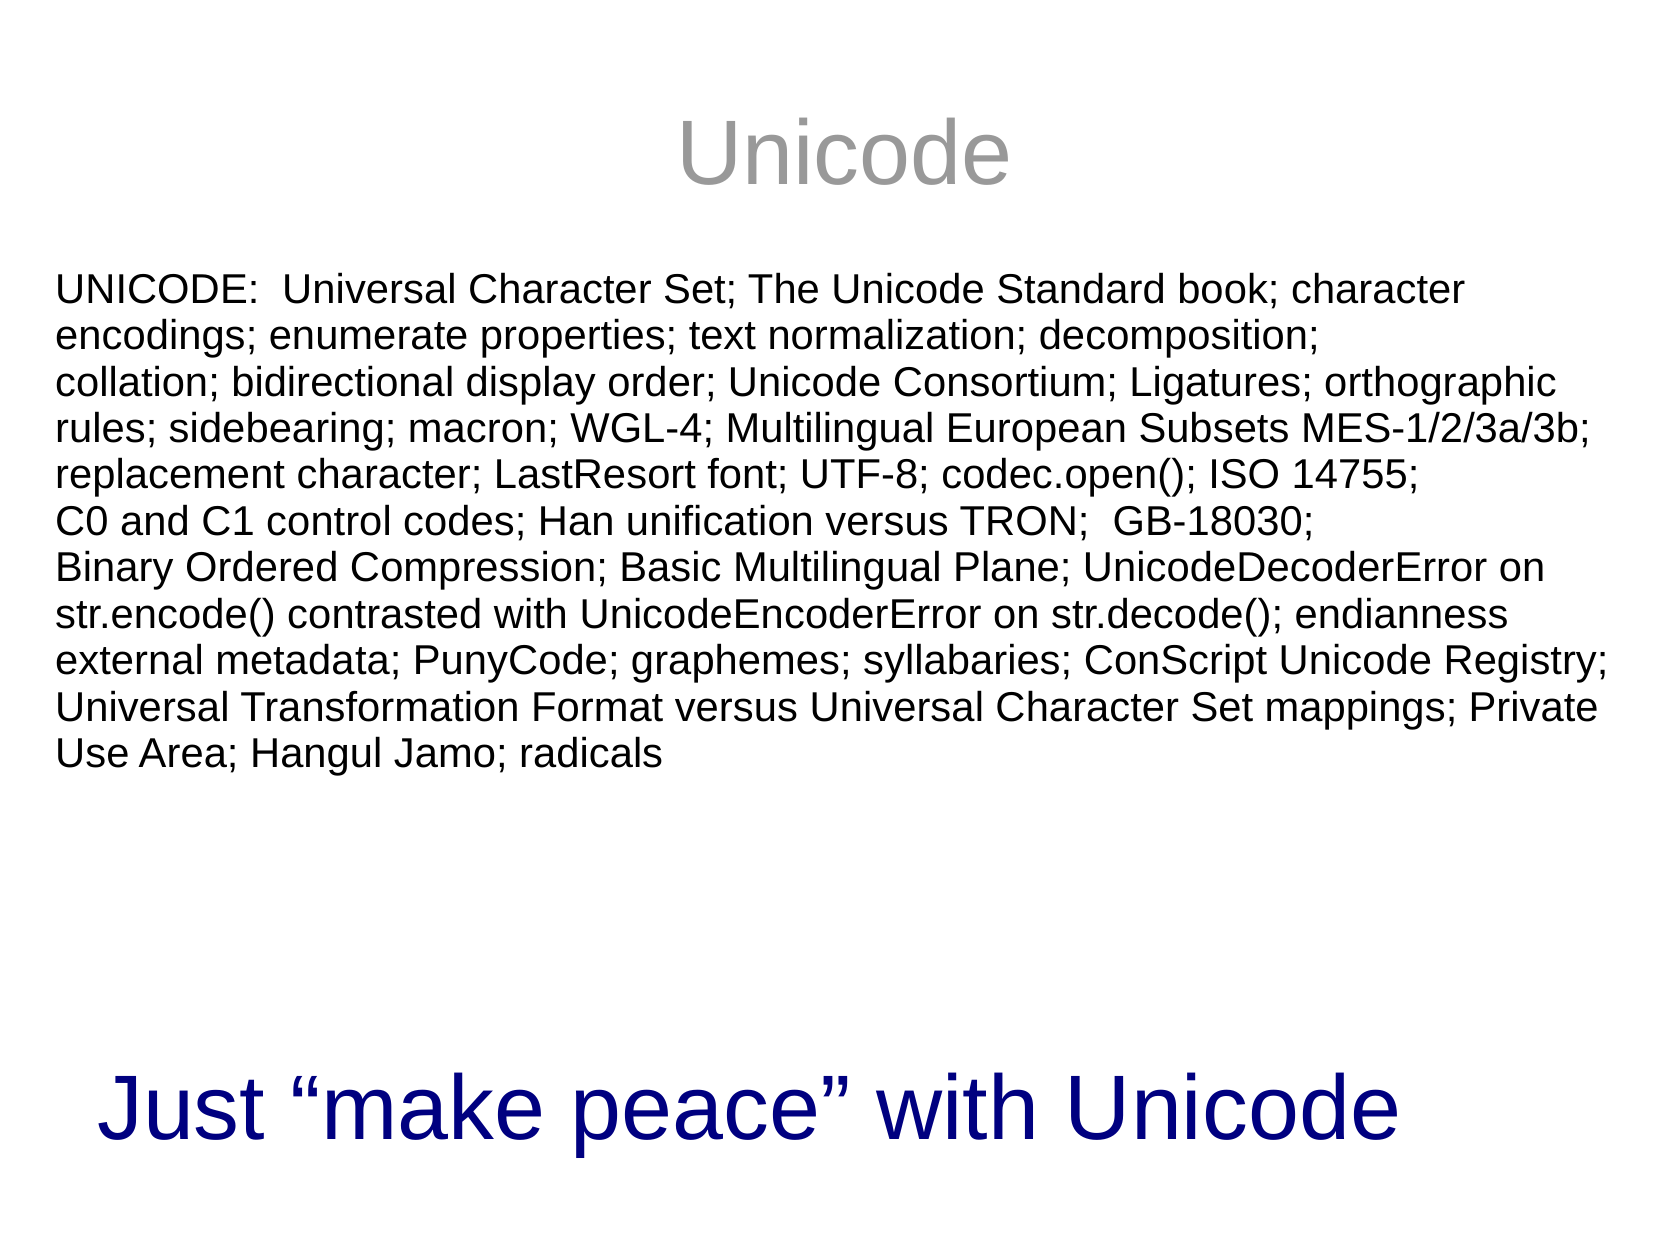

# Unicode
UNICODE: Universal Character Set; The Unicode Standard book; character
encodings; enumerate properties; text normalization; decomposition;
collation; bidirectional display order; Unicode Consortium; Ligatures; orthographic rules; sidebearing; macron; WGL-4; Multilingual European Subsets MES-1/2/3a/3b;
replacement character; LastResort font; UTF-8; codec.open(); ISO 14755;
C0 and C1 control codes; Han unification versus TRON; GB-18030;
Binary Ordered Compression; Basic Multilingual Plane; UnicodeDecoderError on
str.encode() contrasted with UnicodeEncoderError on str.decode(); endianness
external metada	ta; PunyCode; graphemes; syllabaries; ConScript Unicode Registry;
Universal Transformation Format versus Universal Character Set mappings; Private
Use Area; Hangul Jamo; radicals
Just “make peace” with Unicode